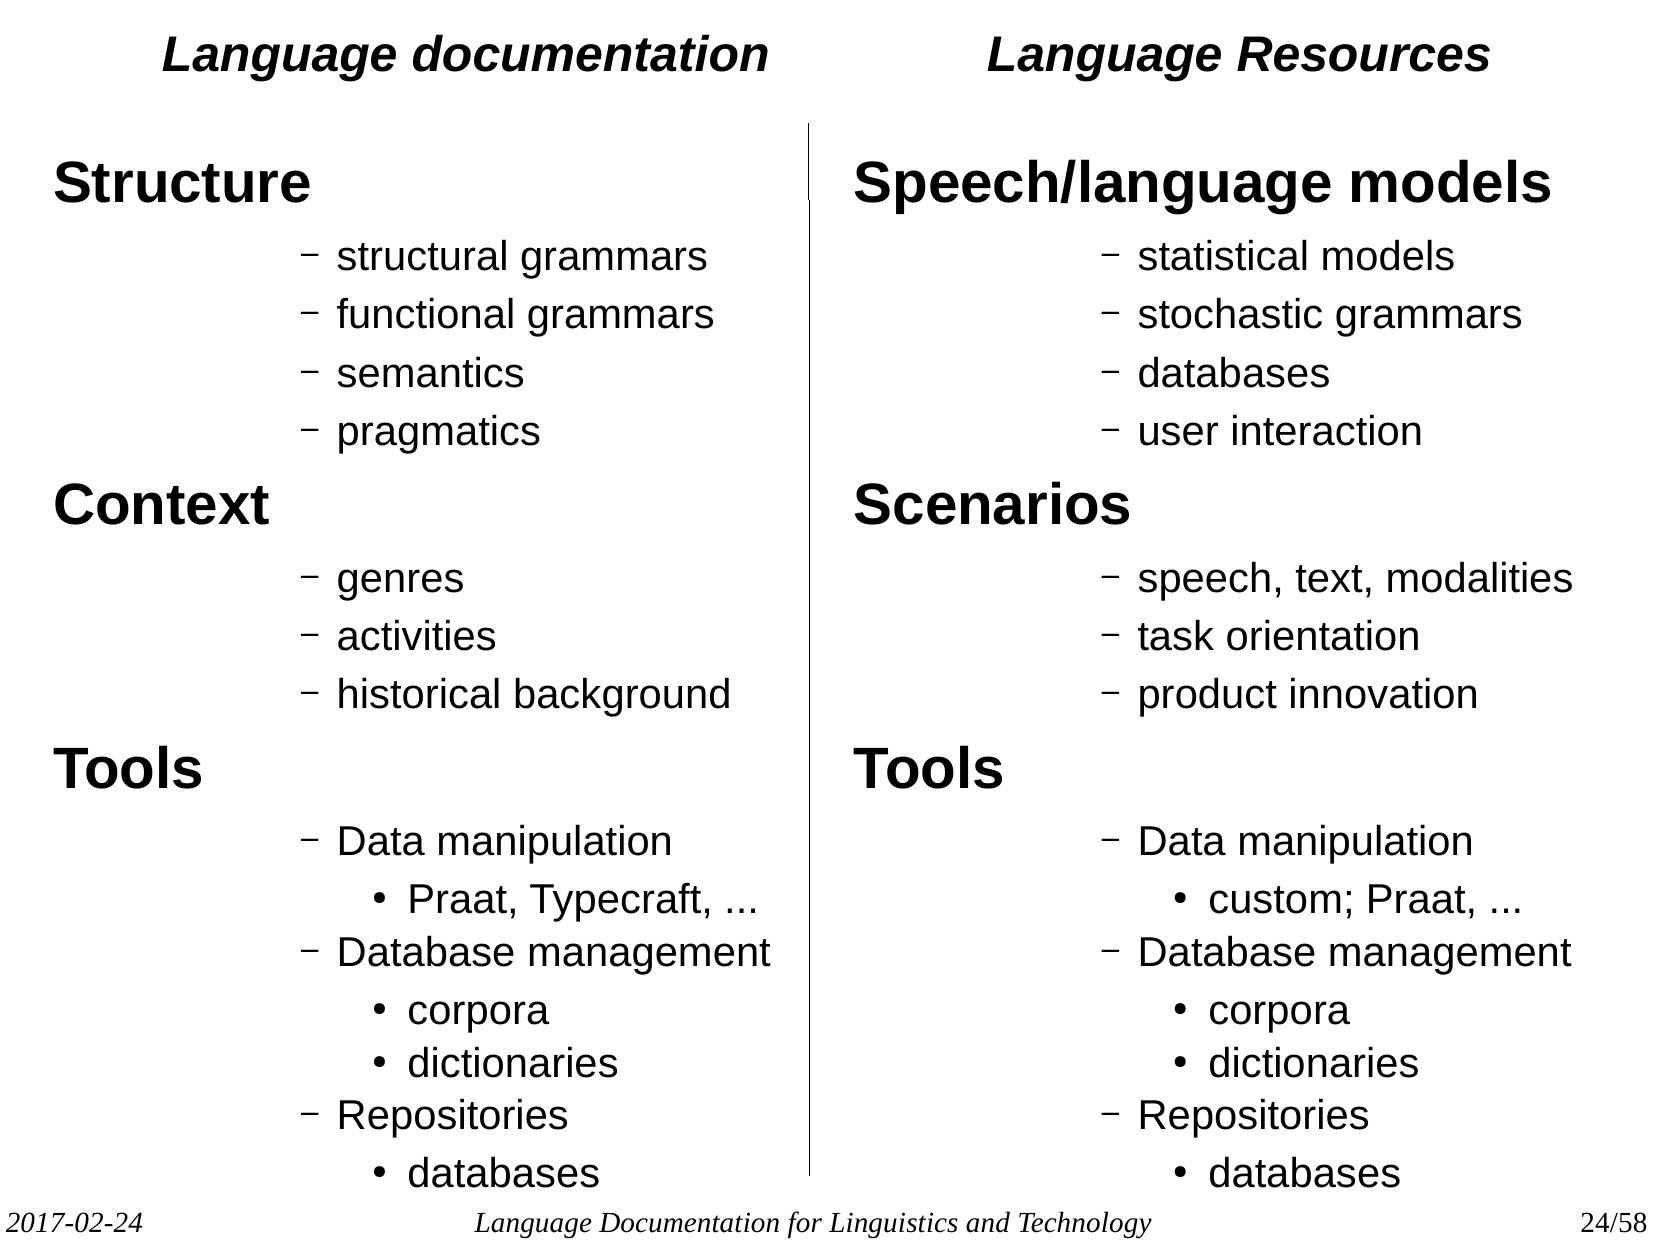

# Language documentation			Language Resources
Structure
structural grammars
functional grammars
semantics
pragmatics
Context
genres
activities
historical background
Tools
Data manipulation
Praat, Typecraft, ...
Database management
corpora
dictionaries
Repositories
databases
Speech/language models
statistical models
stochastic grammars
databases
user interaction
Scenarios
speech, text, modalities
task orientation
product innovation
Tools
Data manipulation
custom; Praat, ...
Database management
corpora
dictionaries
Repositories
databases
ELKL-4, U Agra, 2016-02-25_27
D. Gibbon: What can endangered languages teach the language technologies?
24